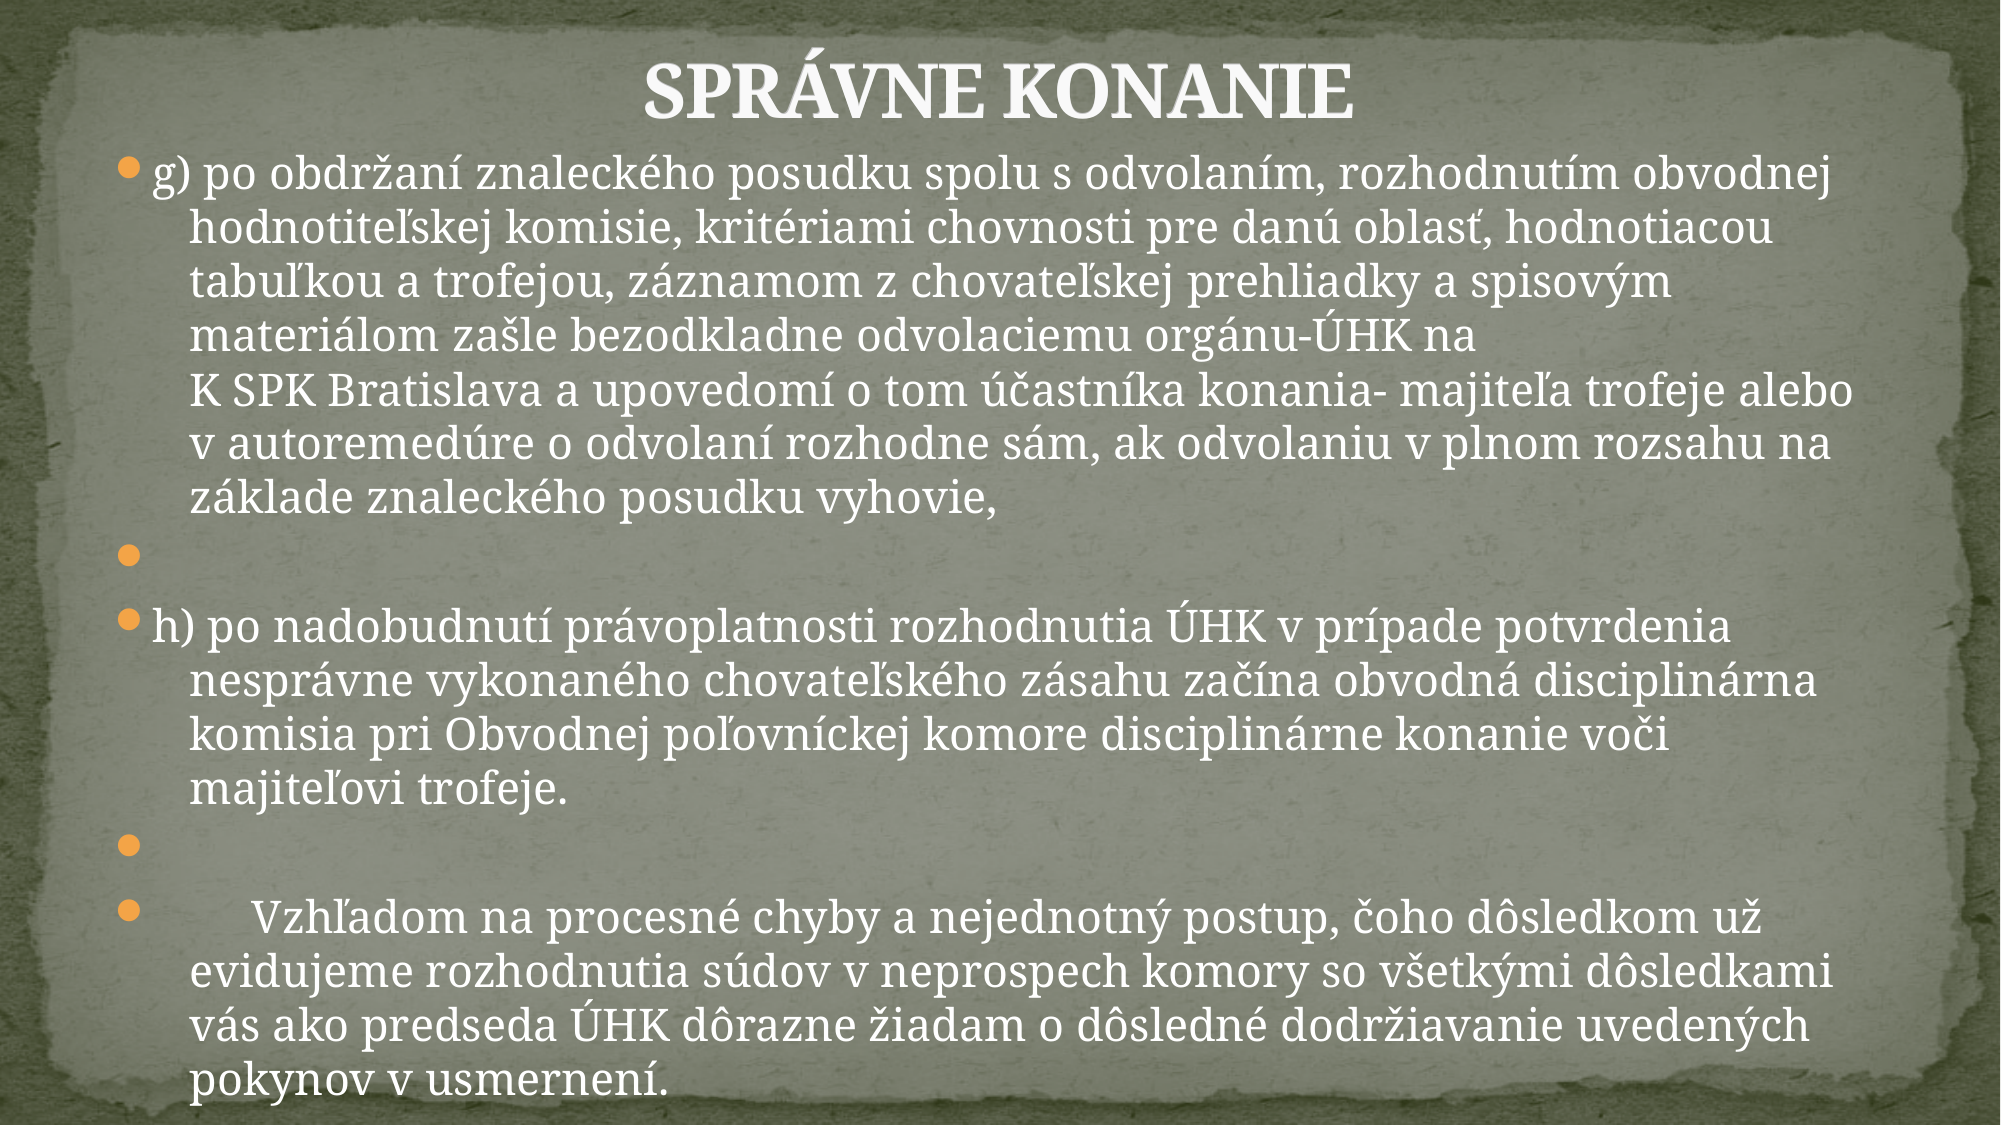

SPRÁVNE KONANIE
# g) po obdržaní znaleckého posudku spolu s odvolaním, rozhodnutím obvodnej hodnotiteľskej komisie, kritériami chovnosti pre danú oblasť, hodnotiacou tabuľkou a trofejou, záznamom z chovateľskej prehliadky a spisovým materiálom zašle bezodkladne odvolaciemu orgánu-ÚHK na K SPK Bratislava a upovedomí o tom účastníka konania- majiteľa trofeje alebo v autoremedúre o odvolaní rozhodne sám, ak odvolaniu v plnom rozsahu na základe znaleckého posudku vyhovie,
h) po nadobudnutí právoplatnosti rozhodnutia ÚHK v prípade potvrdenia nesprávne vykonaného chovateľského zásahu začína obvodná disciplinárna komisia pri Obvodnej poľovníckej komore disciplinárne konanie voči majiteľovi trofeje.
	Vzhľadom na procesné chyby a nejednotný postup, čoho dôsledkom už evidujeme rozhodnutia súdov v neprospech komory so všetkými dôsledkami vás ako predseda ÚHK dôrazne žiadam o dôsledné dodržiavanie uvedených pokynov v usmernení.